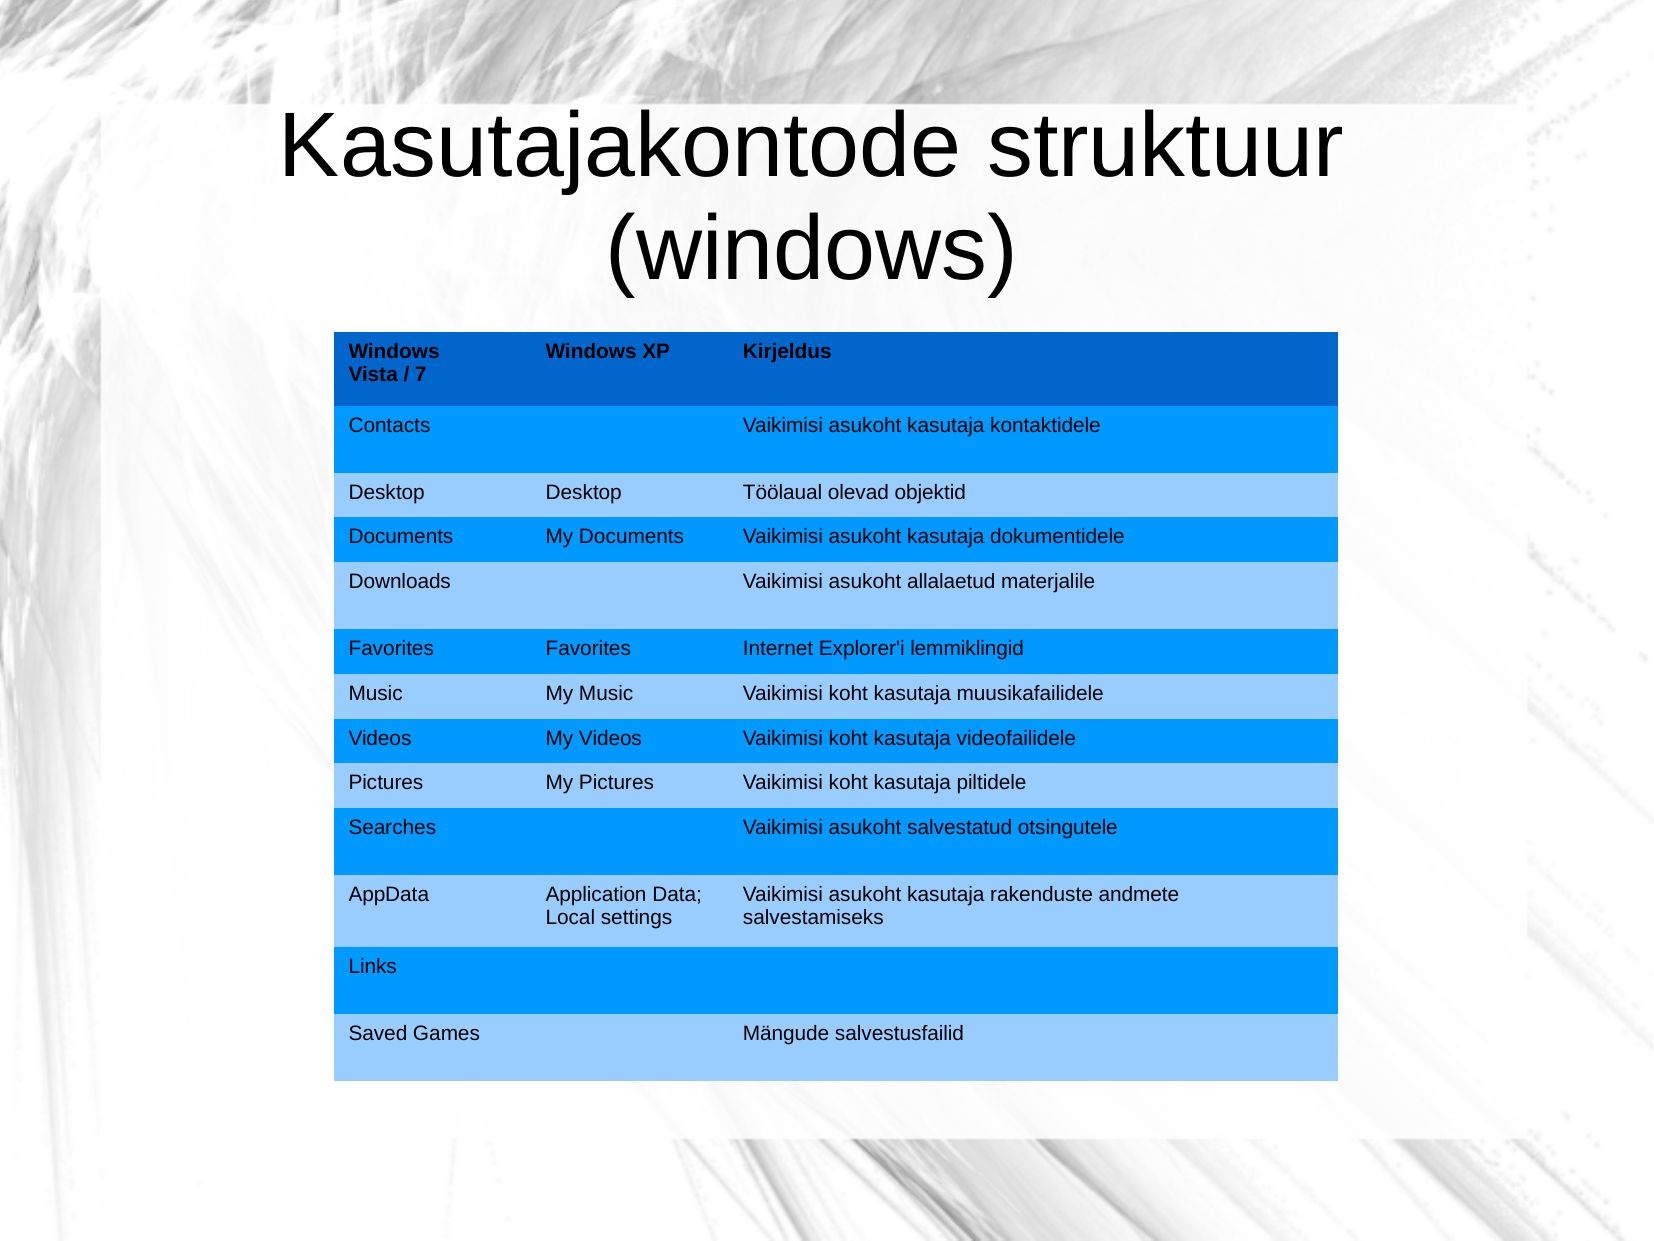

# Kasutajakontode struktuur (windows)
| Windows Vista / 7 | Windows XP | Kirjeldus |
| --- | --- | --- |
| Contacts | | Vaikimisi asukoht kasutaja kontaktidele |
| Desktop | Desktop | Töölaual olevad objektid |
| Documents | My Documents | Vaikimisi asukoht kasutaja dokumentidele |
| Downloads | | Vaikimisi asukoht allalaetud materjalile |
| Favorites | Favorites | Internet Explorer'i lemmiklingid |
| Music | My Music | Vaikimisi koht kasutaja muusikafailidele |
| Videos | My Videos | Vaikimisi koht kasutaja videofailidele |
| Pictures | My Pictures | Vaikimisi koht kasutaja piltidele |
| Searches | | Vaikimisi asukoht salvestatud otsingutele |
| AppData | Application Data; Local settings | Vaikimisi asukoht kasutaja rakenduste andmete salvestamiseks |
| Links | | |
| Saved Games | | Mängude salvestusfailid |